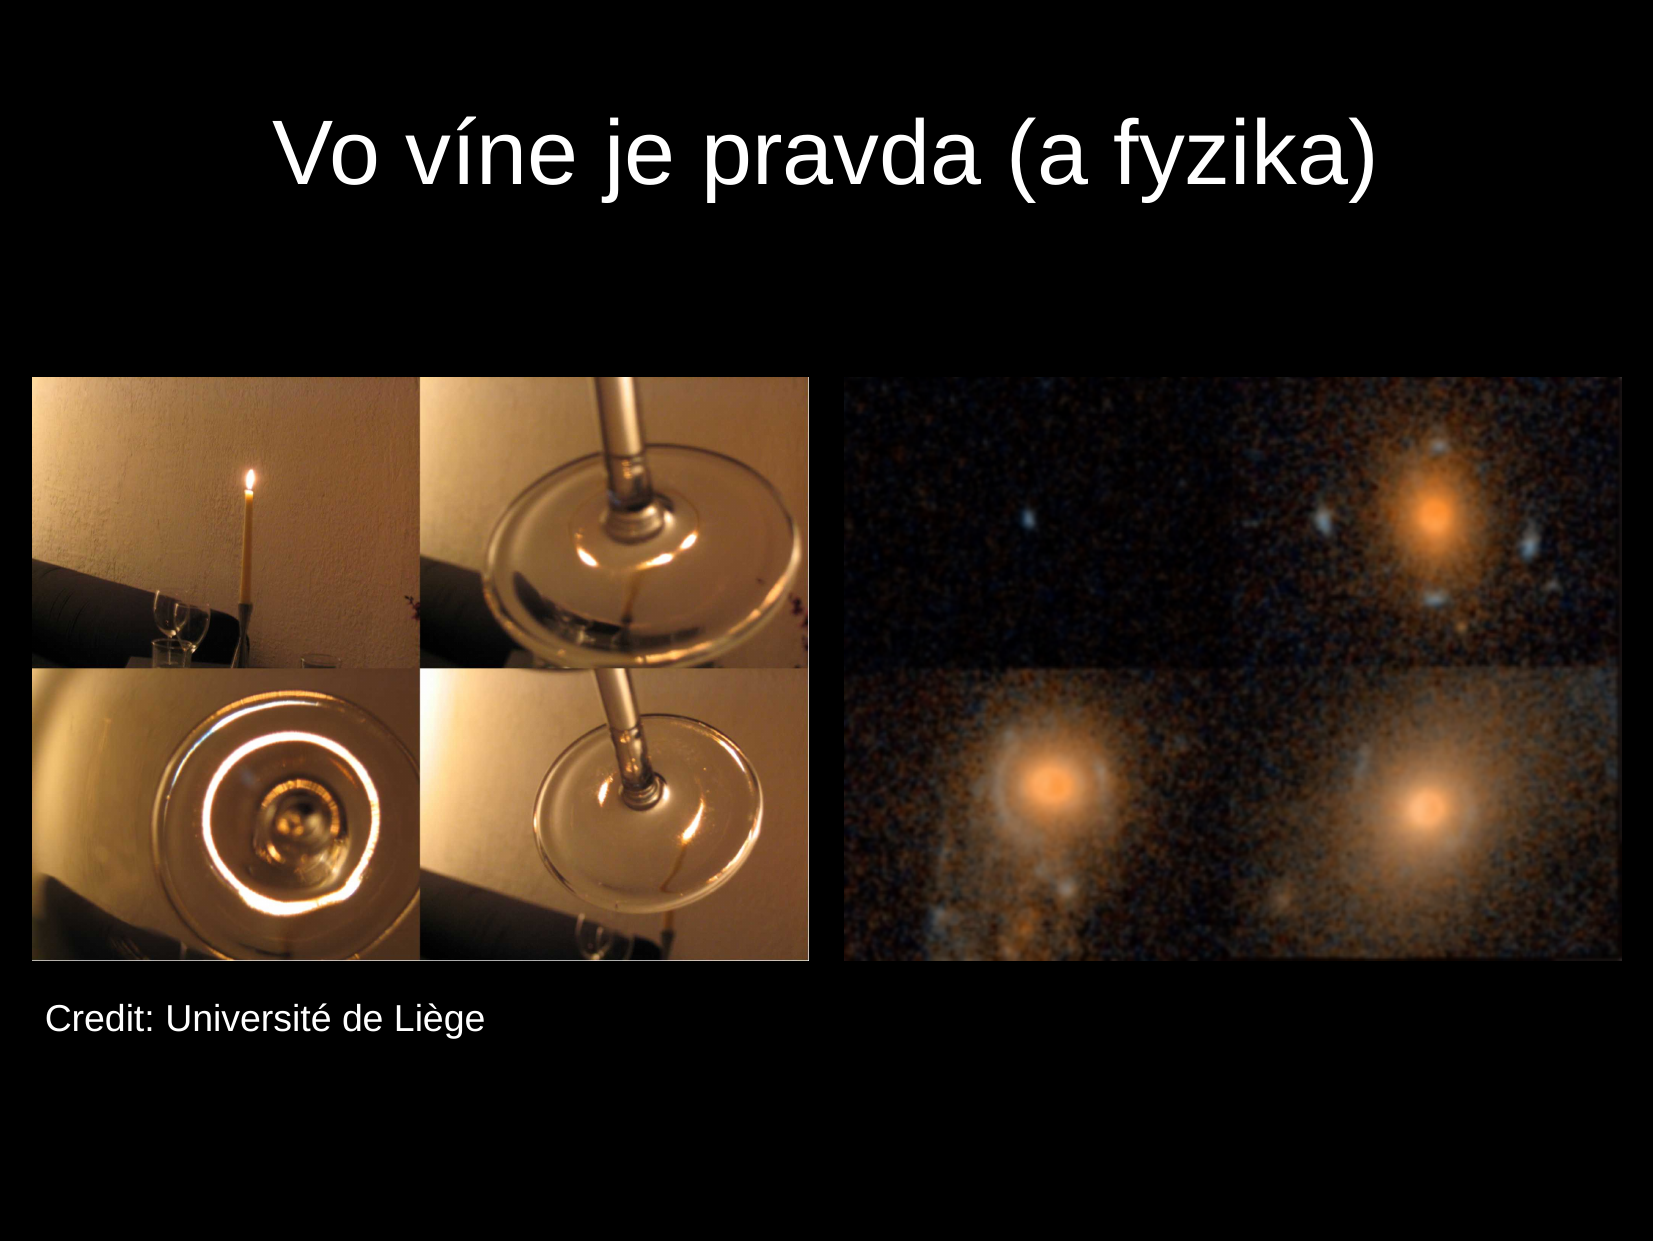

# Vo víne je pravda (a fyzika)
Credit: Université de Liège